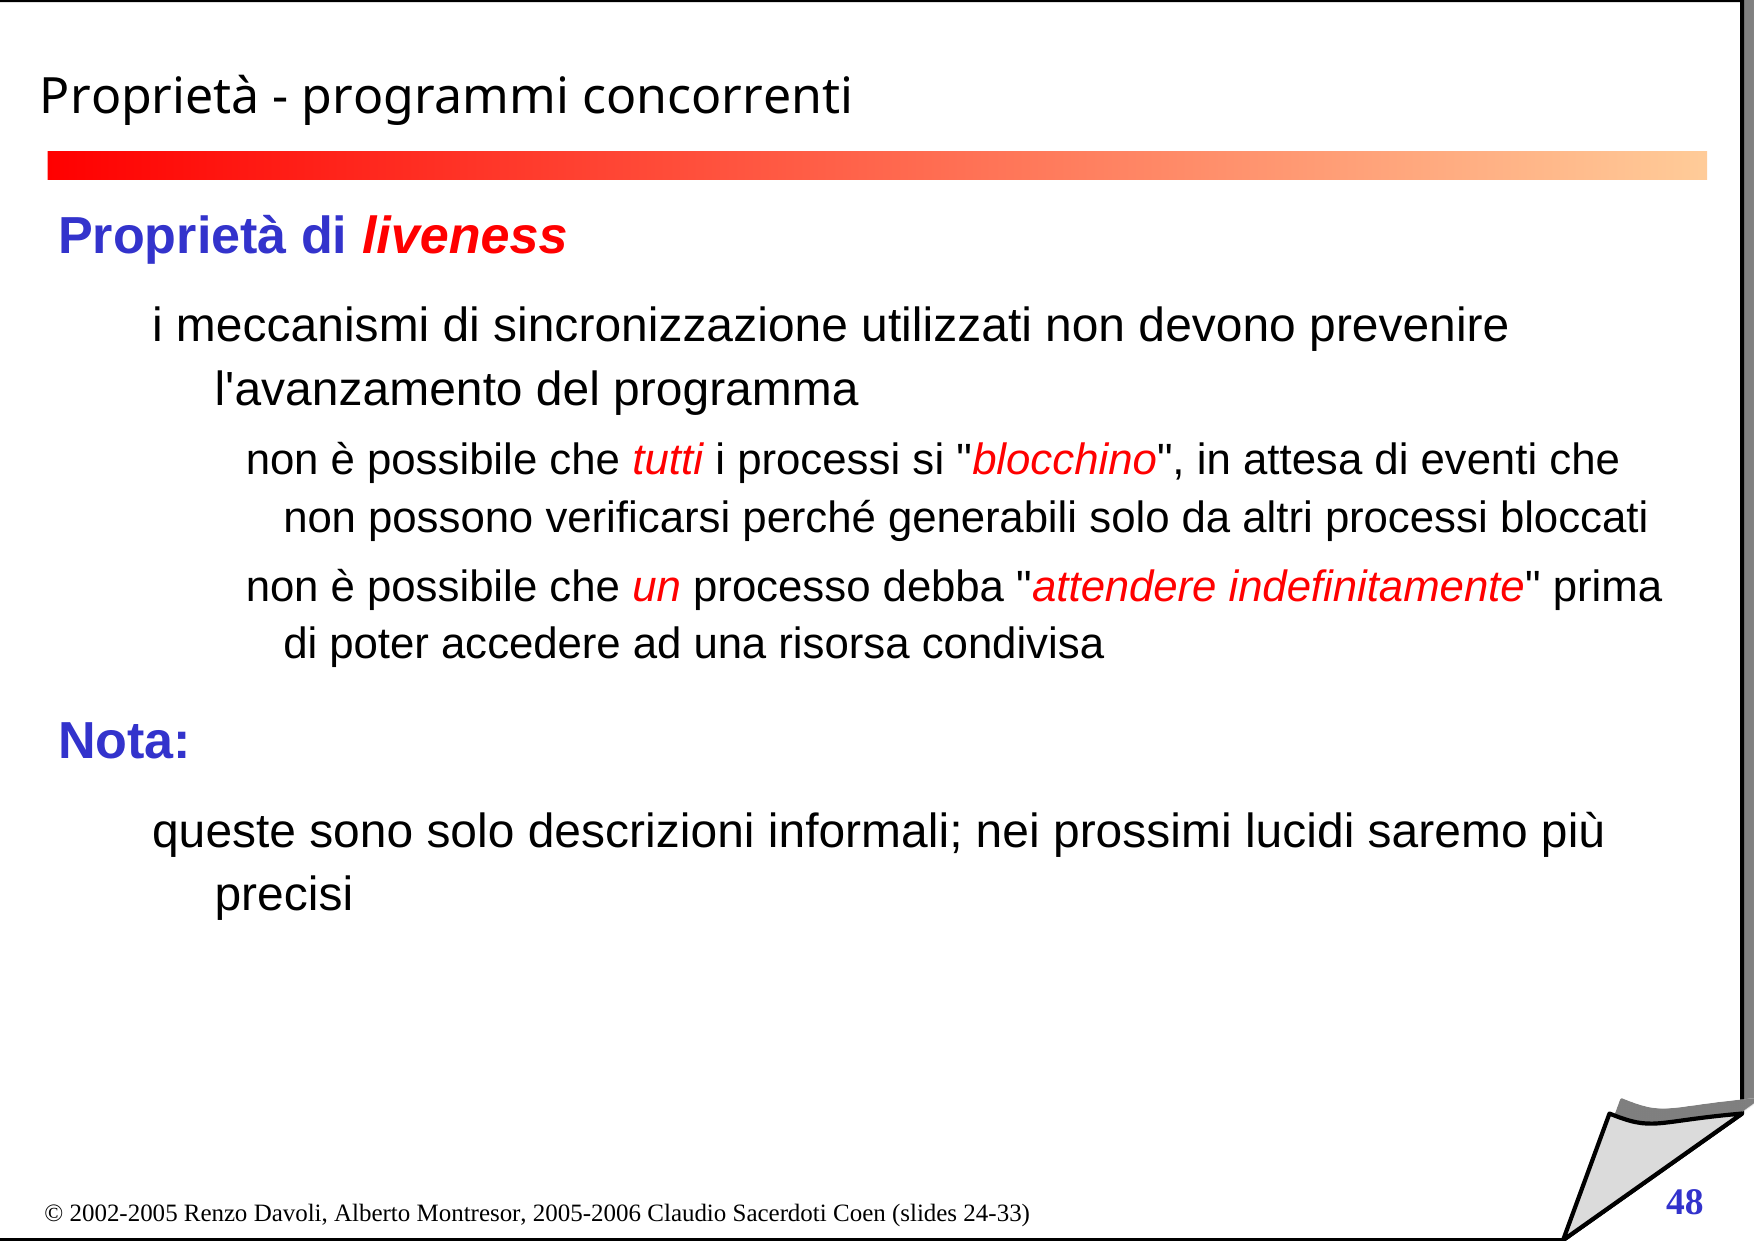

# Proprietà - programmi concorrenti
Proprietà di liveness
i meccanismi di sincronizzazione utilizzati non devono prevenire l'avanzamento del programma
non è possibile che tutti i processi si "blocchino", in attesa di eventi che non possono verificarsi perché generabili solo da altri processi bloccati
non è possibile che un processo debba "attendere indefinitamente" prima di poter accedere ad una risorsa condivisa
Nota:
queste sono solo descrizioni informali; nei prossimi lucidi saremo più precisi